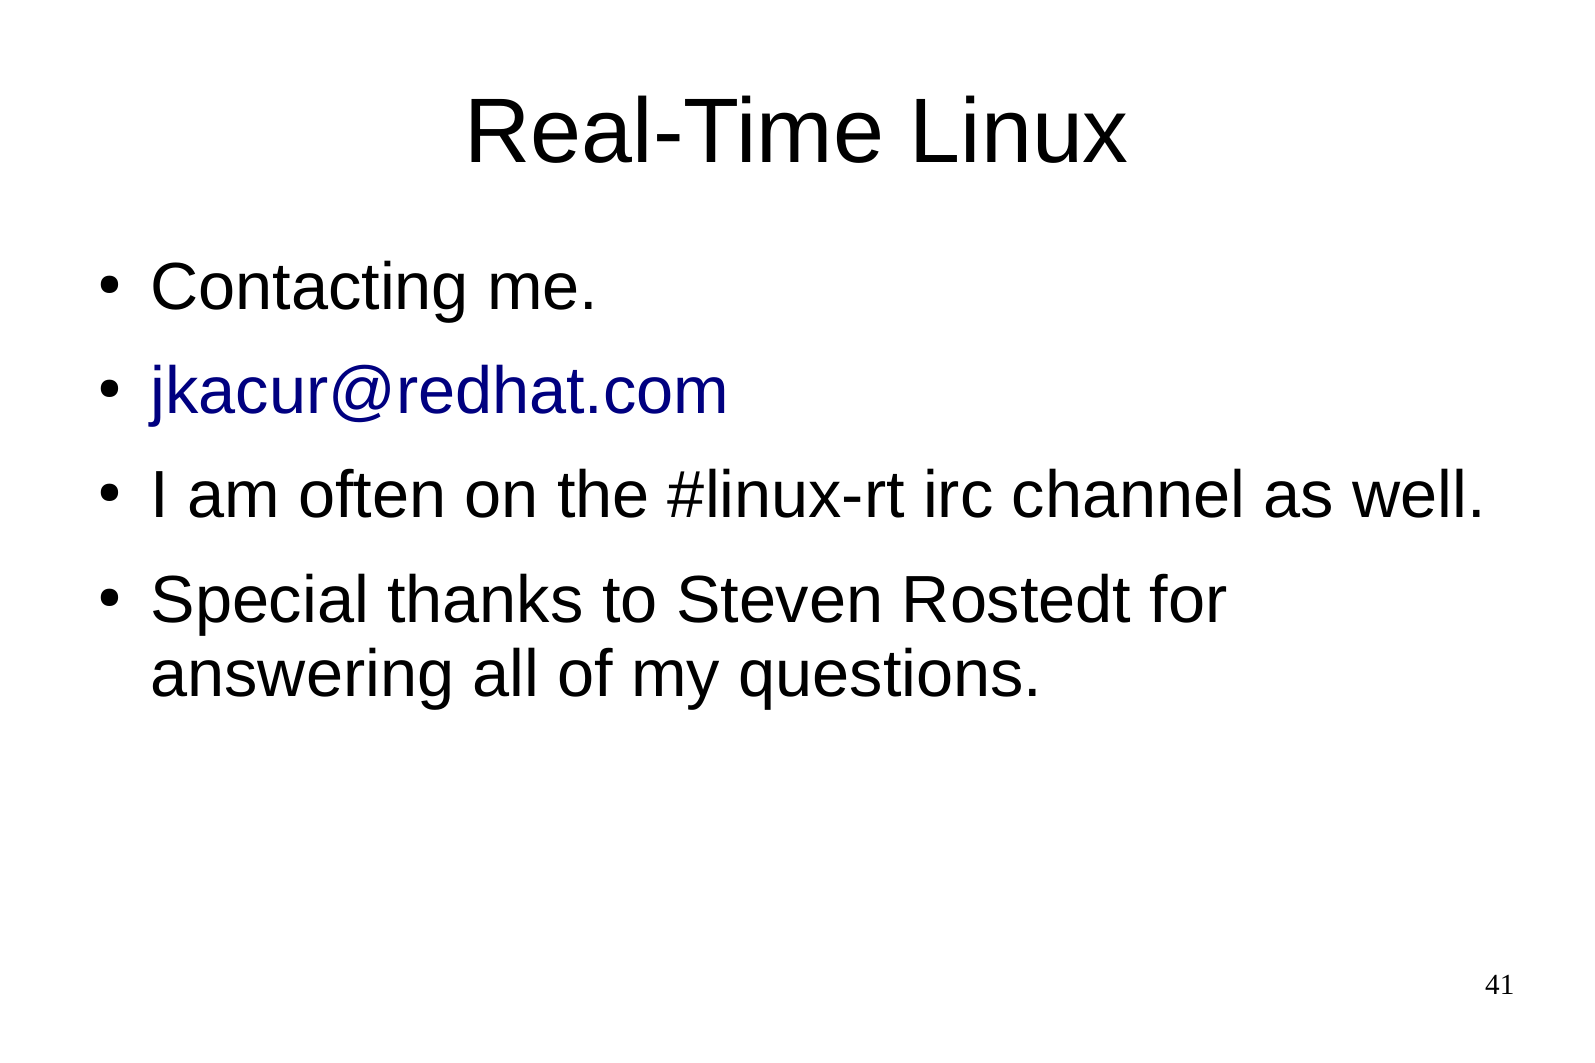

# Real-Time Linux
Contacting me.
jkacur@redhat.com
I am often on the #linux-rt irc channel as well.
Special thanks to Steven Rostedt for answering all of my questions.
41